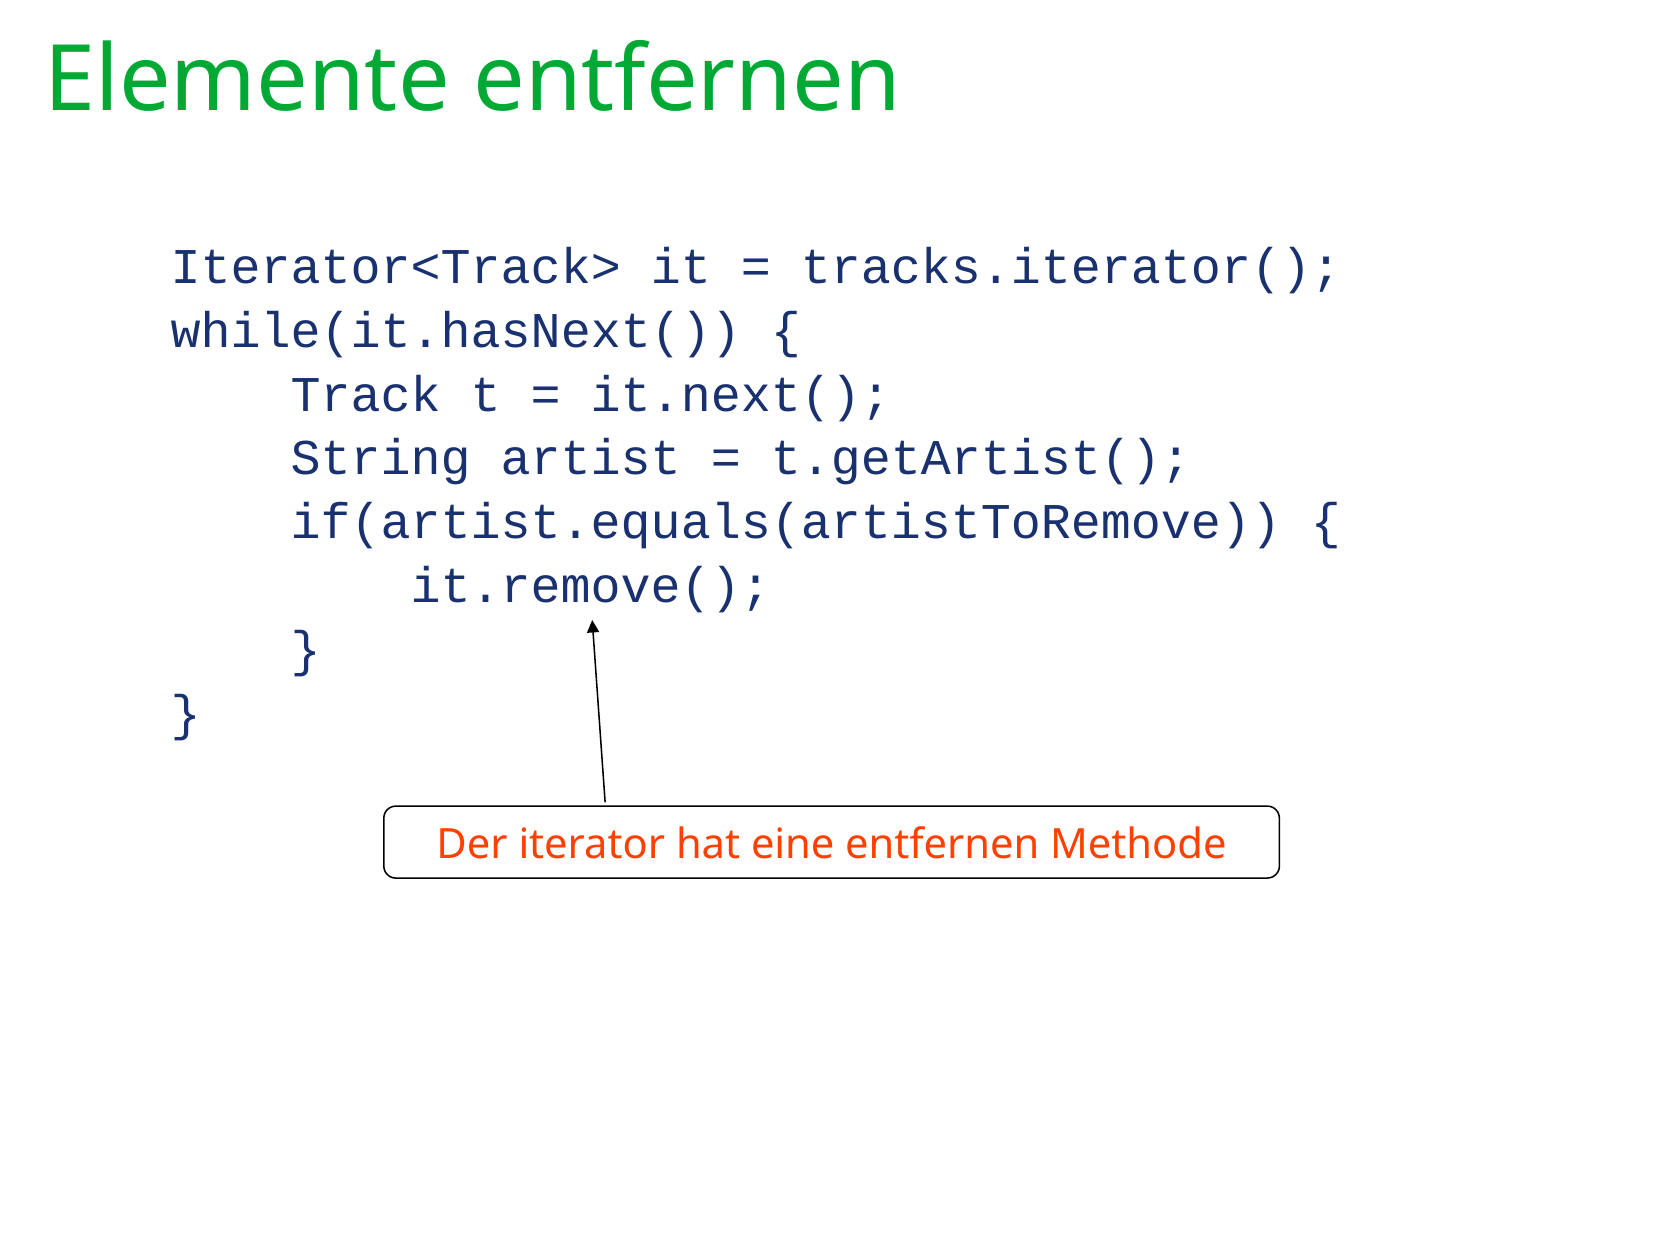

Elemente entfernen
# Iterator<Track> it = tracks.iterator();
while(it.hasNext()) {
 Track t = it.next();
 String artist = t.getArtist();
 if(artist.equals(artistToRemove)) {
 it.remove();
 }
}
Der iterator hat eine entfernen Methode